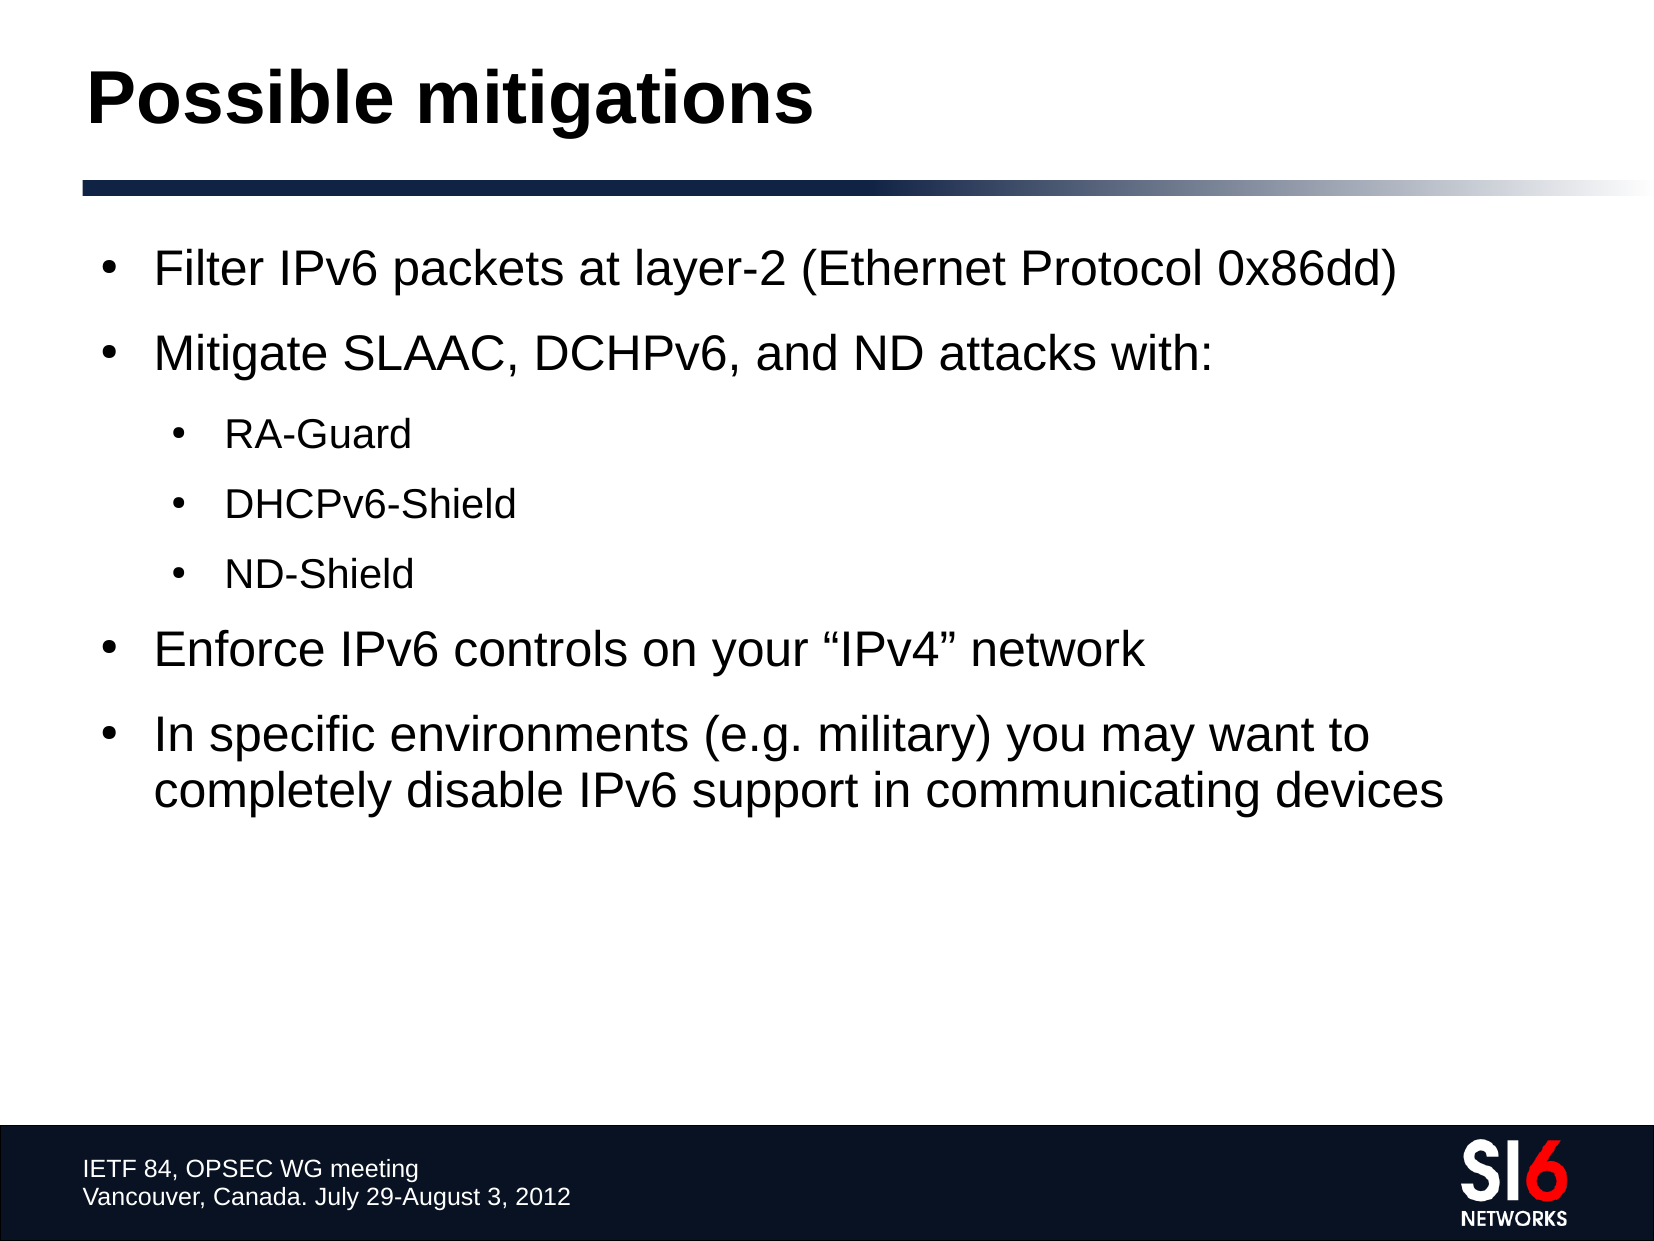

# Possible mitigations
Filter IPv6 packets at layer-2 (Ethernet Protocol 0x86dd)
Mitigate SLAAC, DCHPv6, and ND attacks with:
RA-Guard
DHCPv6-Shield
ND-Shield
Enforce IPv6 controls on your “IPv4” network
In specific environments (e.g. military) you may want to completely disable IPv6 support in communicating devices